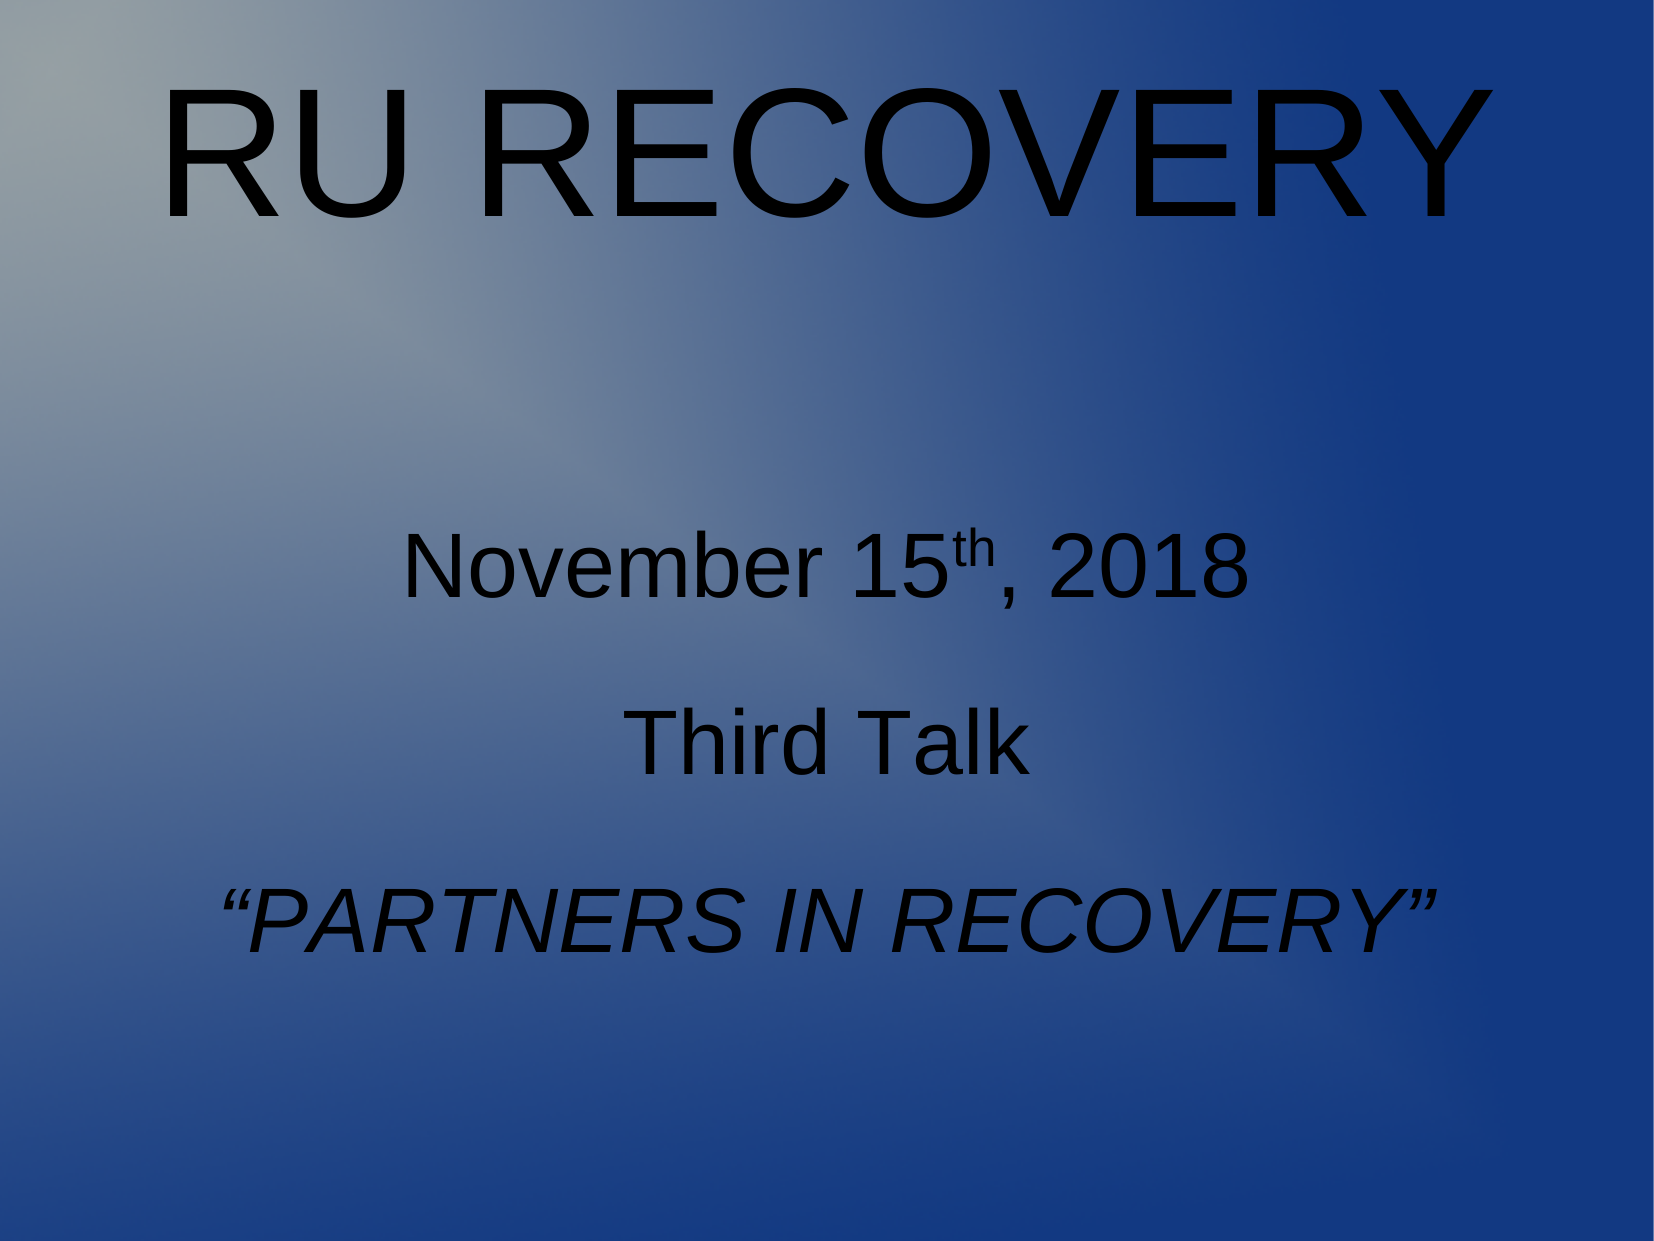

# RU RECOVERY
November 15th, 2018
Third Talk
“PARTNERS IN RECOVERY”